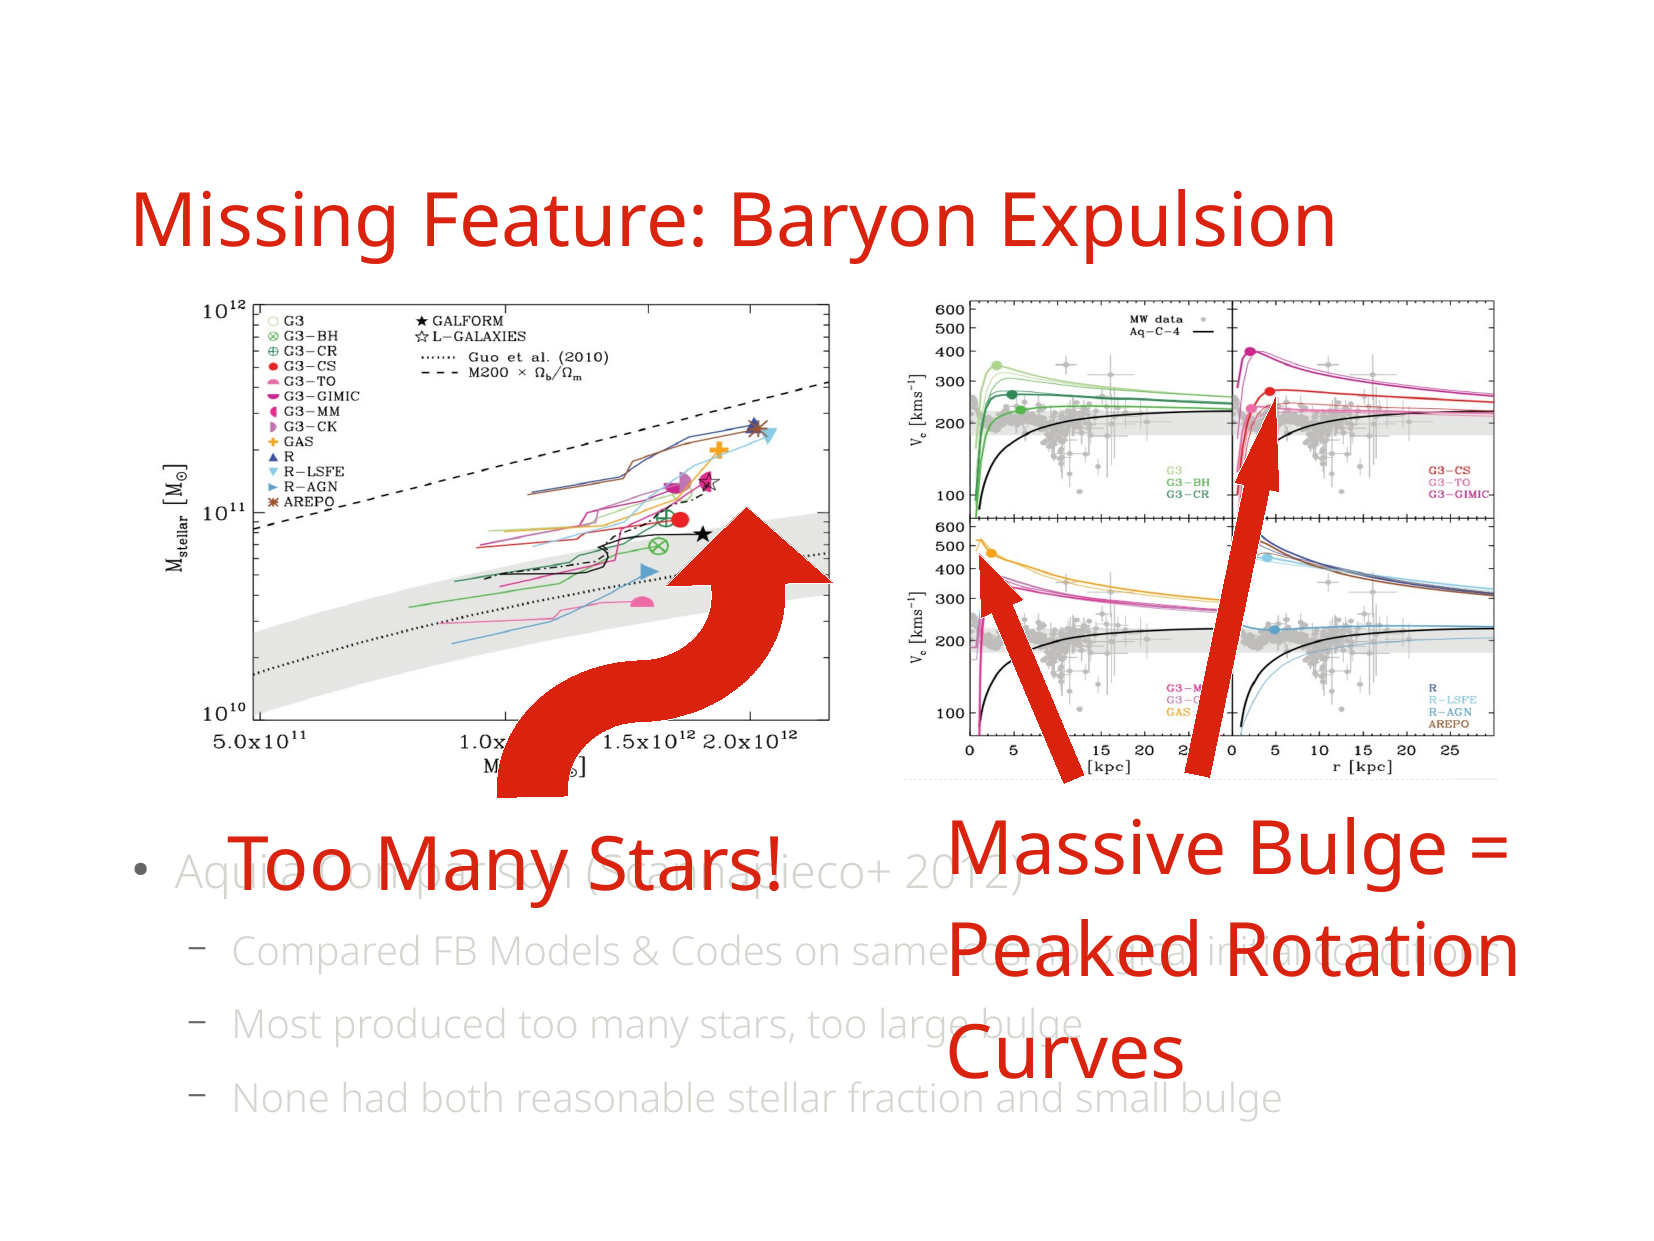

# Missing Feature: Baryon Expulsion
Massive Bulge =
Peaked Rotation
Curves
Too Many Stars!
Aquila Comparison (Scannapieco+ 2012)
Compared FB Models & Codes on same cosmological initial conditions
Most produced too many stars, too large bulge
None had both reasonable stellar fraction and small bulge